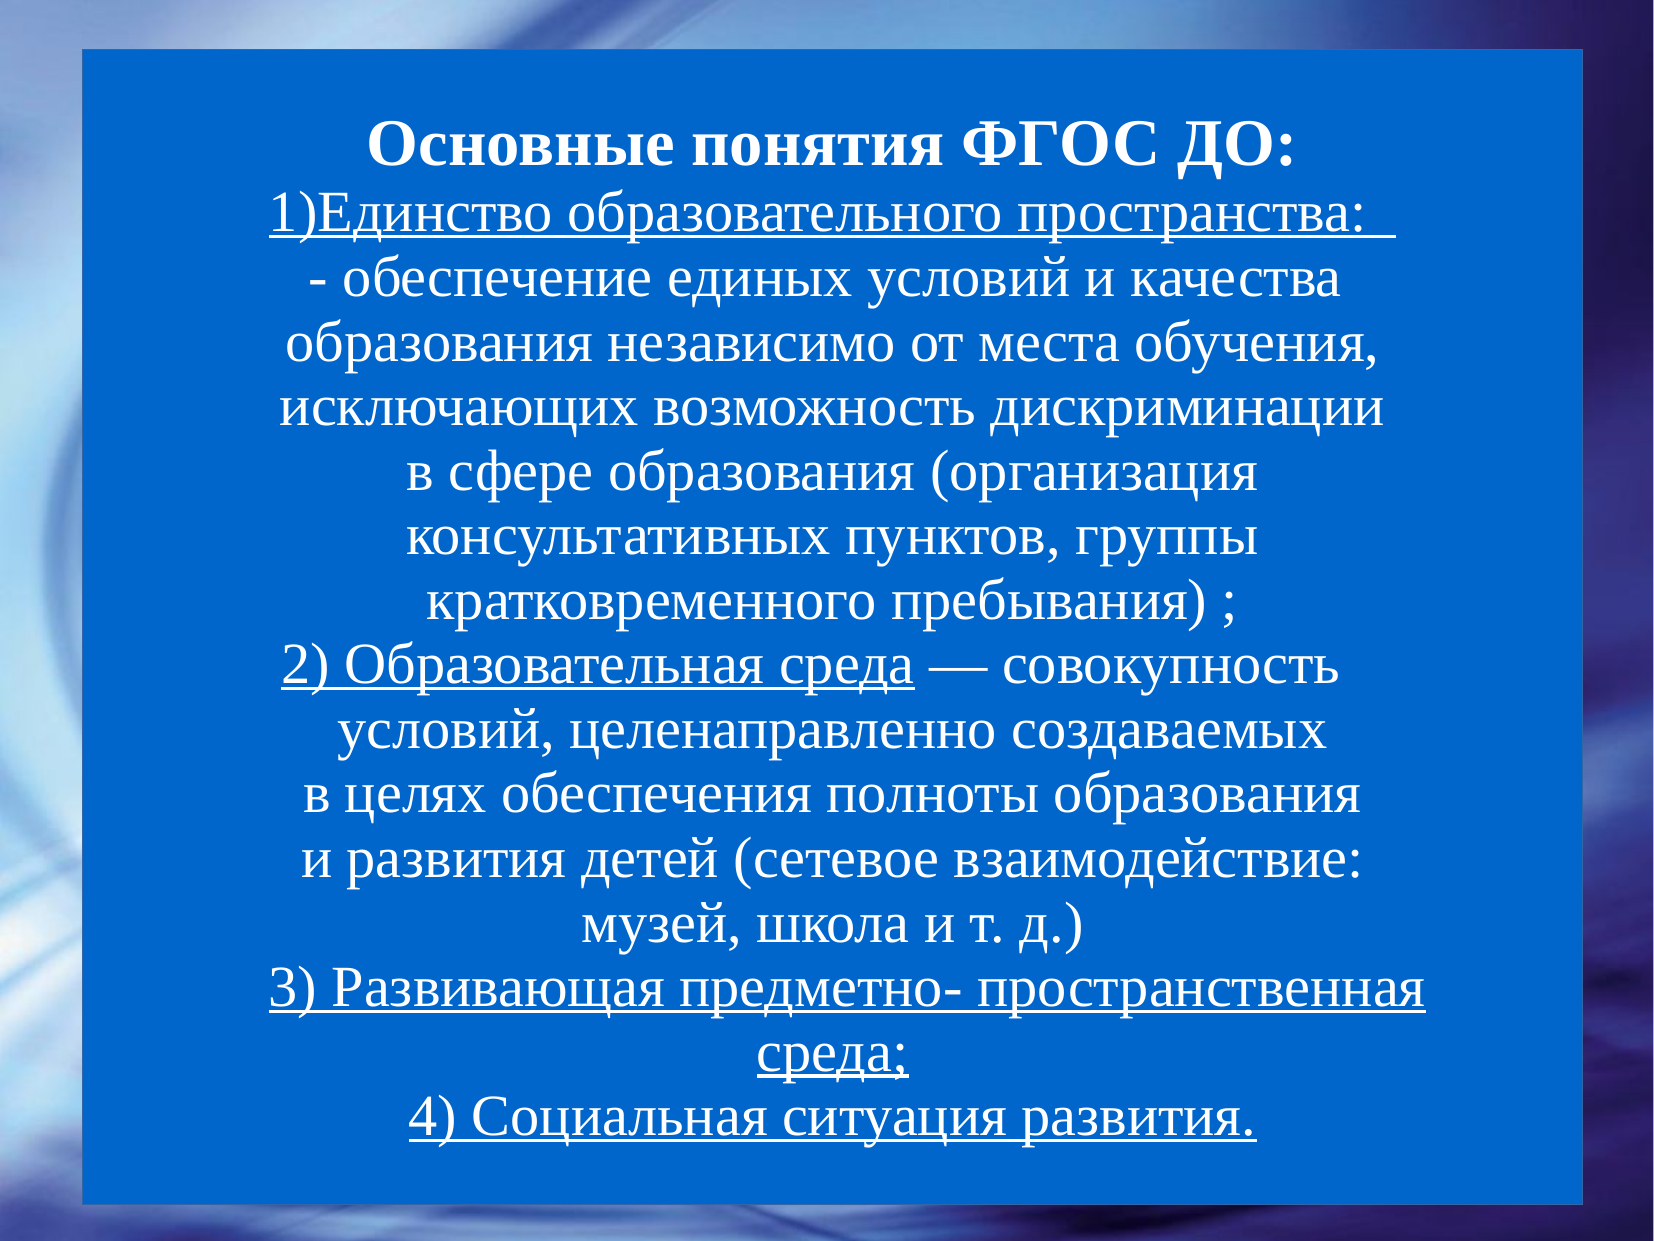

#
Основные понятия ФГОС ДО:
1)Единство образовательного пространства:
- обеспечение единых условий и качества
образования независимо от места обучения,
исключающих возможность дискриминации
в сфере образования (организация
 консультативных пунктов, группы
кратковременного пребывания) ;
2) Образовательная среда — совокупность
условий, целенаправленно создаваемых
в целях обеспечения полноты образования
и развития детей (сетевое взаимодействие:
музей, школа и т. д.)
 3) Развивающая предметно- пространственная
среда;
4) Социальная ситуация развития.